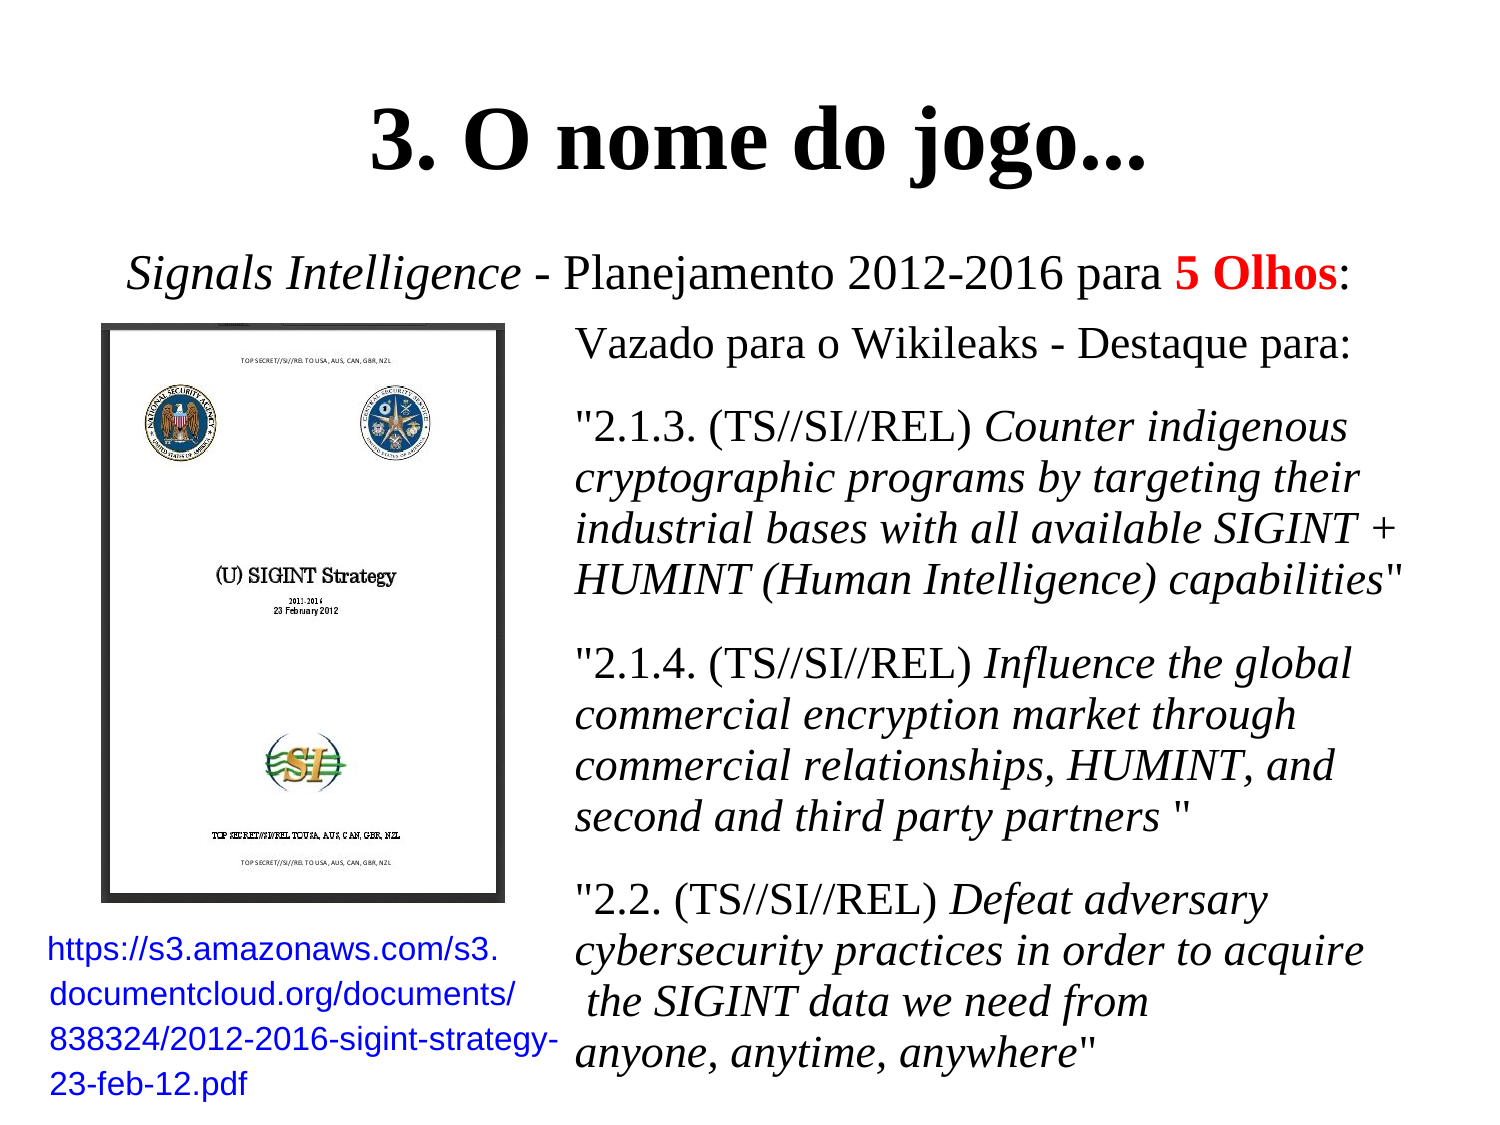

# 3. O nome do jogo...
Signals Intelligence - Planejamento 2012-2016 para 5 Olhos:
Vazado para o Wikileaks - Destaque para:
"2.1.3. (TS//SI//REL) Counter indigenous
cryptographic programs by targeting their
industrial bases with all available SIGINT +
HUMINT (Human Intelligence) capabilities"
"2.1.4. (TS//SI//REL) Influence the global
commercial encryption market through
commercial relationships, HUMINT, and
second and third party partners "
"2.2. (TS//SI//REL) Defeat adversary
cybersecurity practices in order to acquire
 the SIGINT data we need from
anyone, anytime, anywhere"
https://s3.amazonaws.com/s3.
documentcloud.org/documents/
838324/2012-2016-sigint-strategy-
23-feb-12.pdf